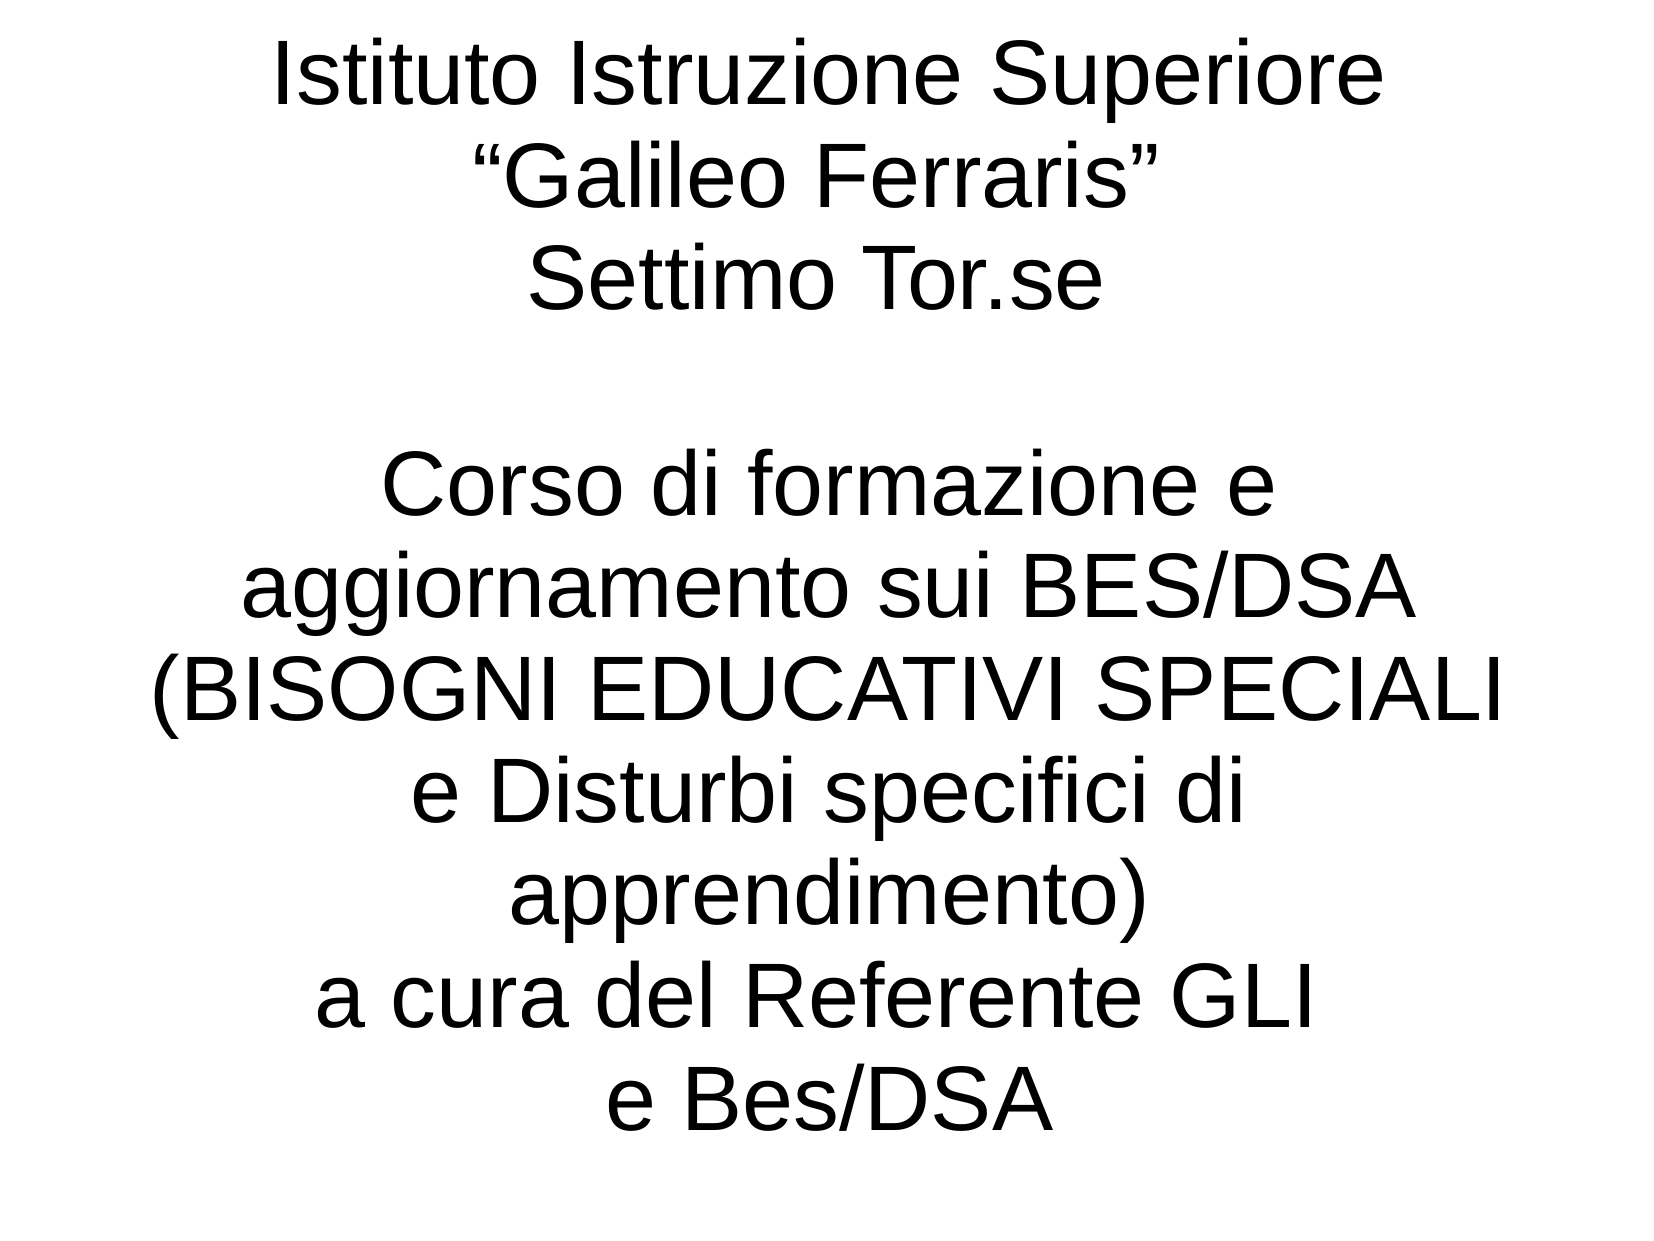

# Istituto Istruzione Superiore “Galileo Ferraris” Settimo Tor.se Corso di formazione e aggiornamento sui BES/DSA (BISOGNI EDUCATIVI SPECIALI e Disturbi specifici di apprendimento) a cura del Referente GLI e Bes/DSA